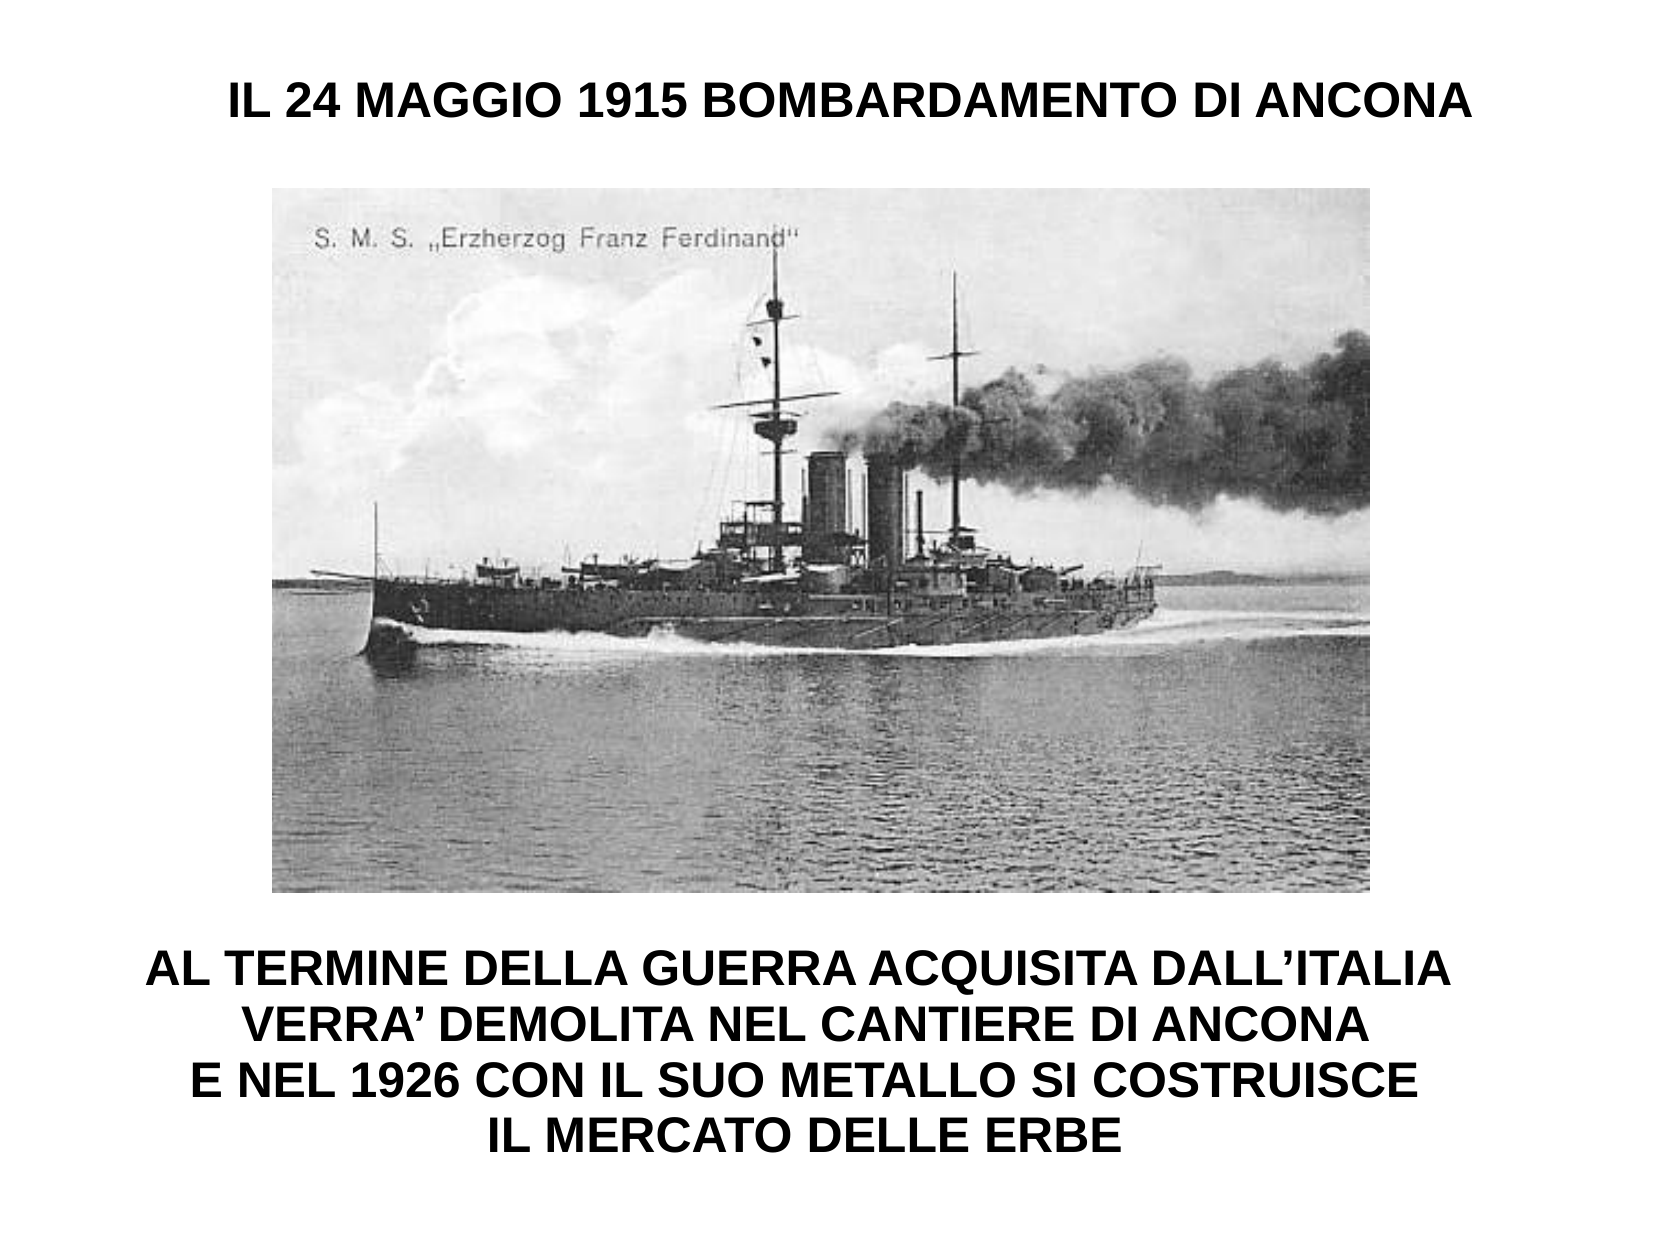

IL 24 MAGGIO 1915 BOMBARDAMENTO DI ANCONA
AL TERMINE DELLA GUERRA ACQUISITA DALL’ITALIA
 VERRA’ DEMOLITA NEL CANTIERE DI ANCONA
E NEL 1926 CON IL SUO METALLO SI COSTRUISCE
IL MERCATO DELLE ERBE